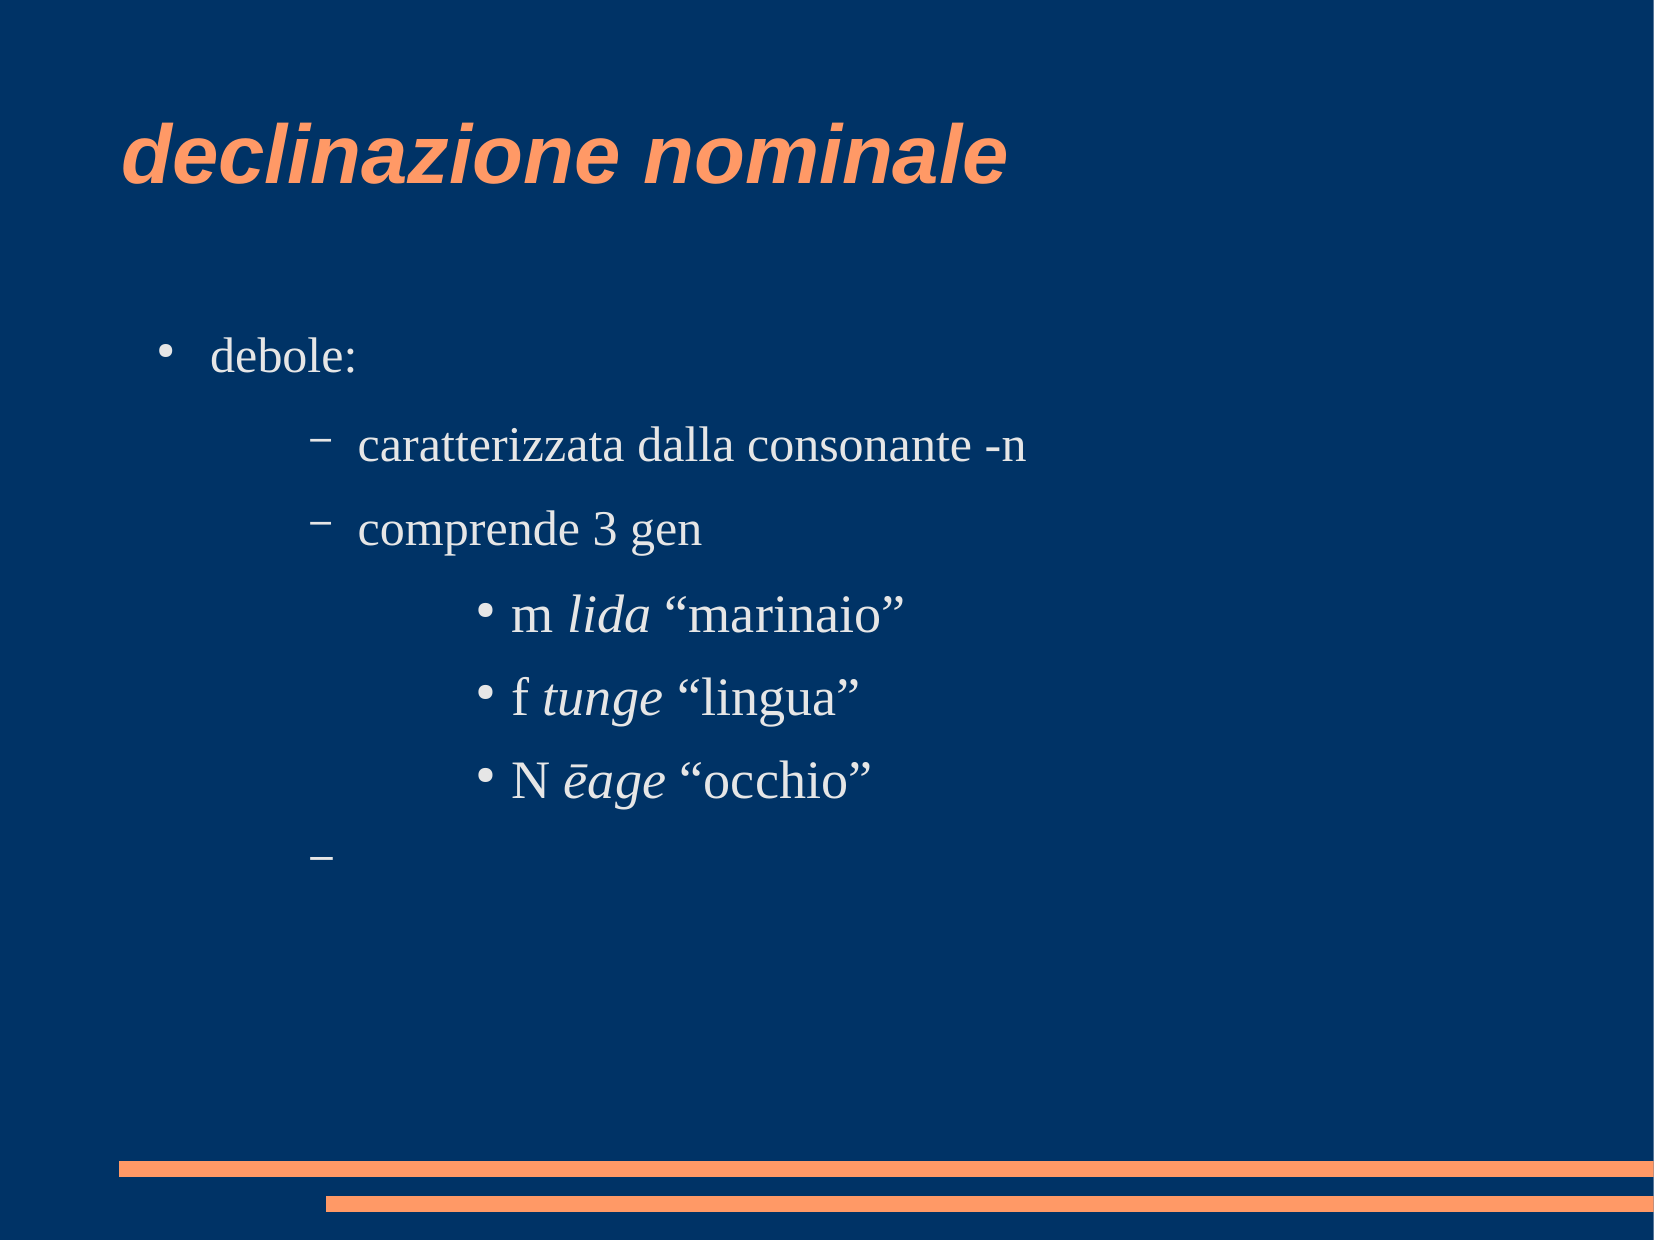

# declinazione nominale
debole:
caratterizzata dalla consonante -n
comprende 3 gen
m lida “marinaio”
f tunge “lingua”
N ēage “occhio”